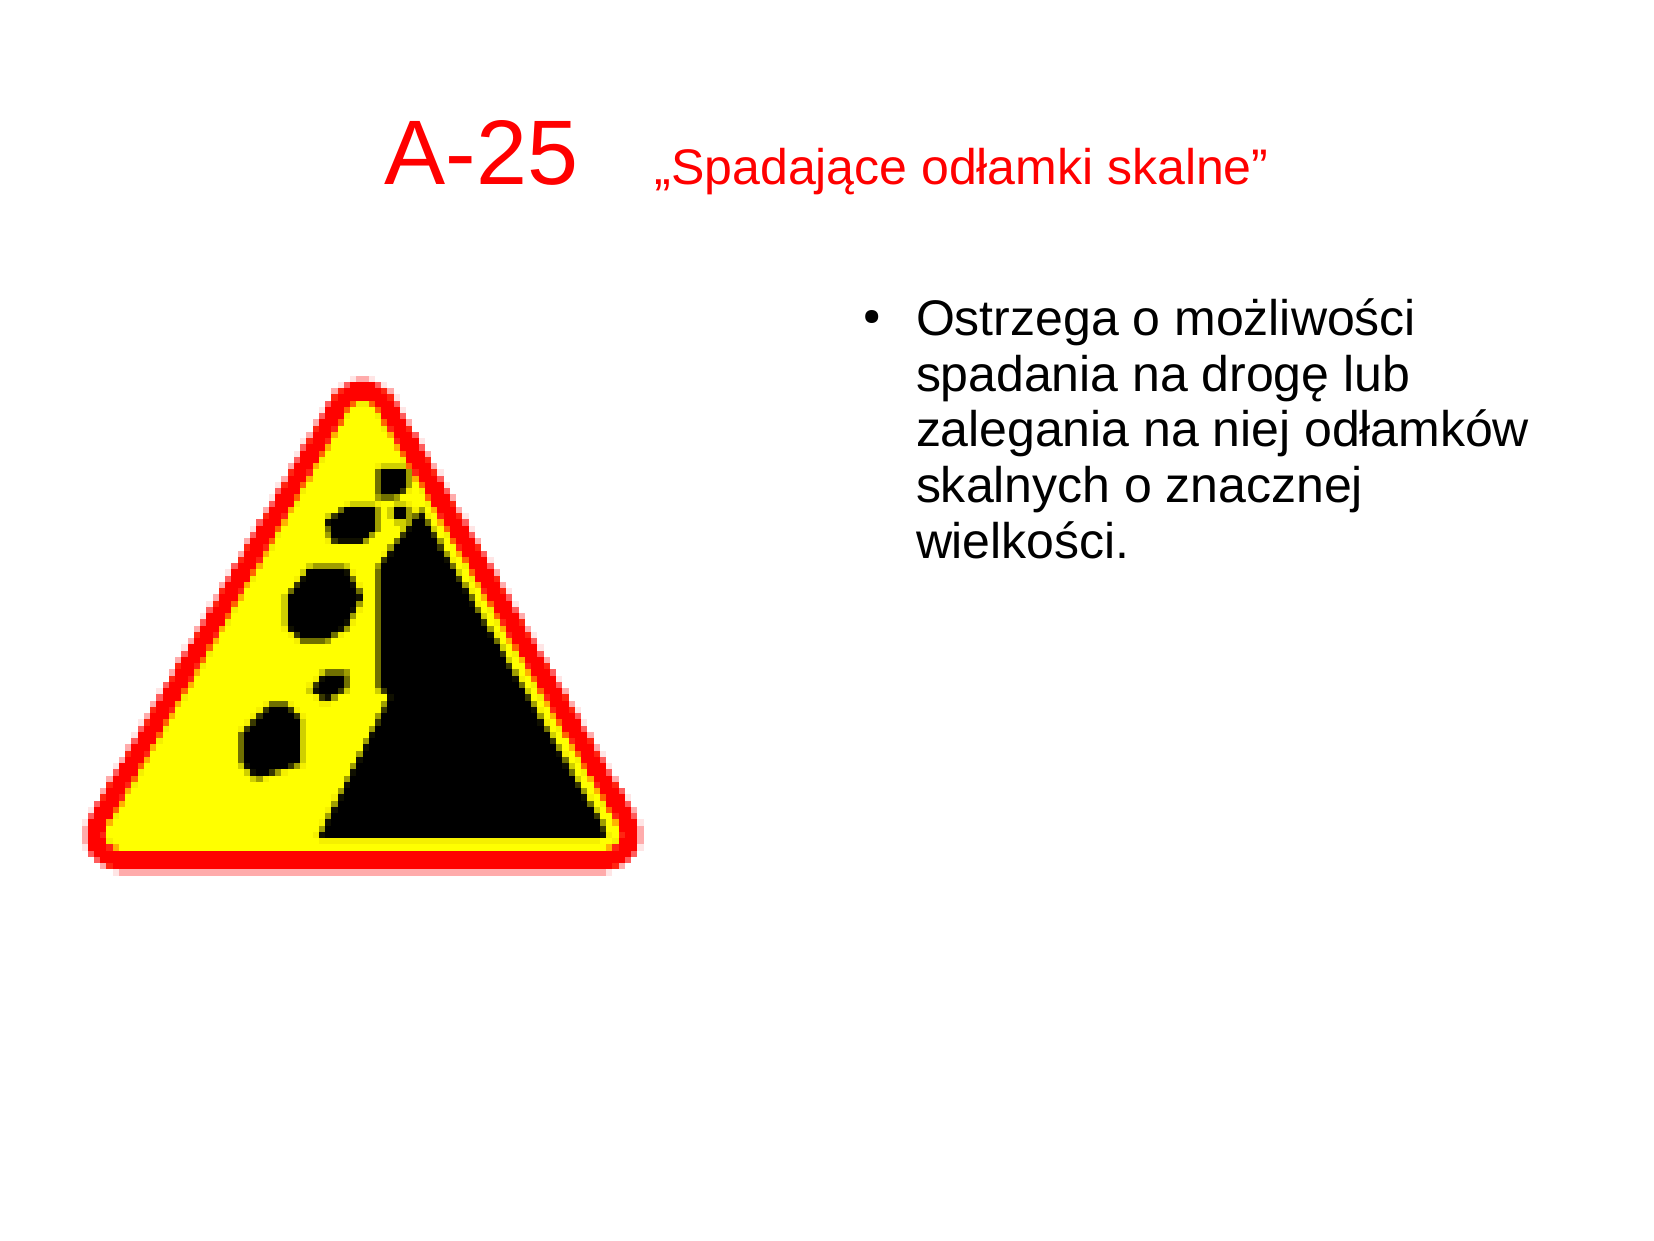

# A-25 „Spadające odłamki skalne”
Ostrzega o możliwości spadania na drogę lub zalegania na niej odłamków skalnych o znacznej wielkości.